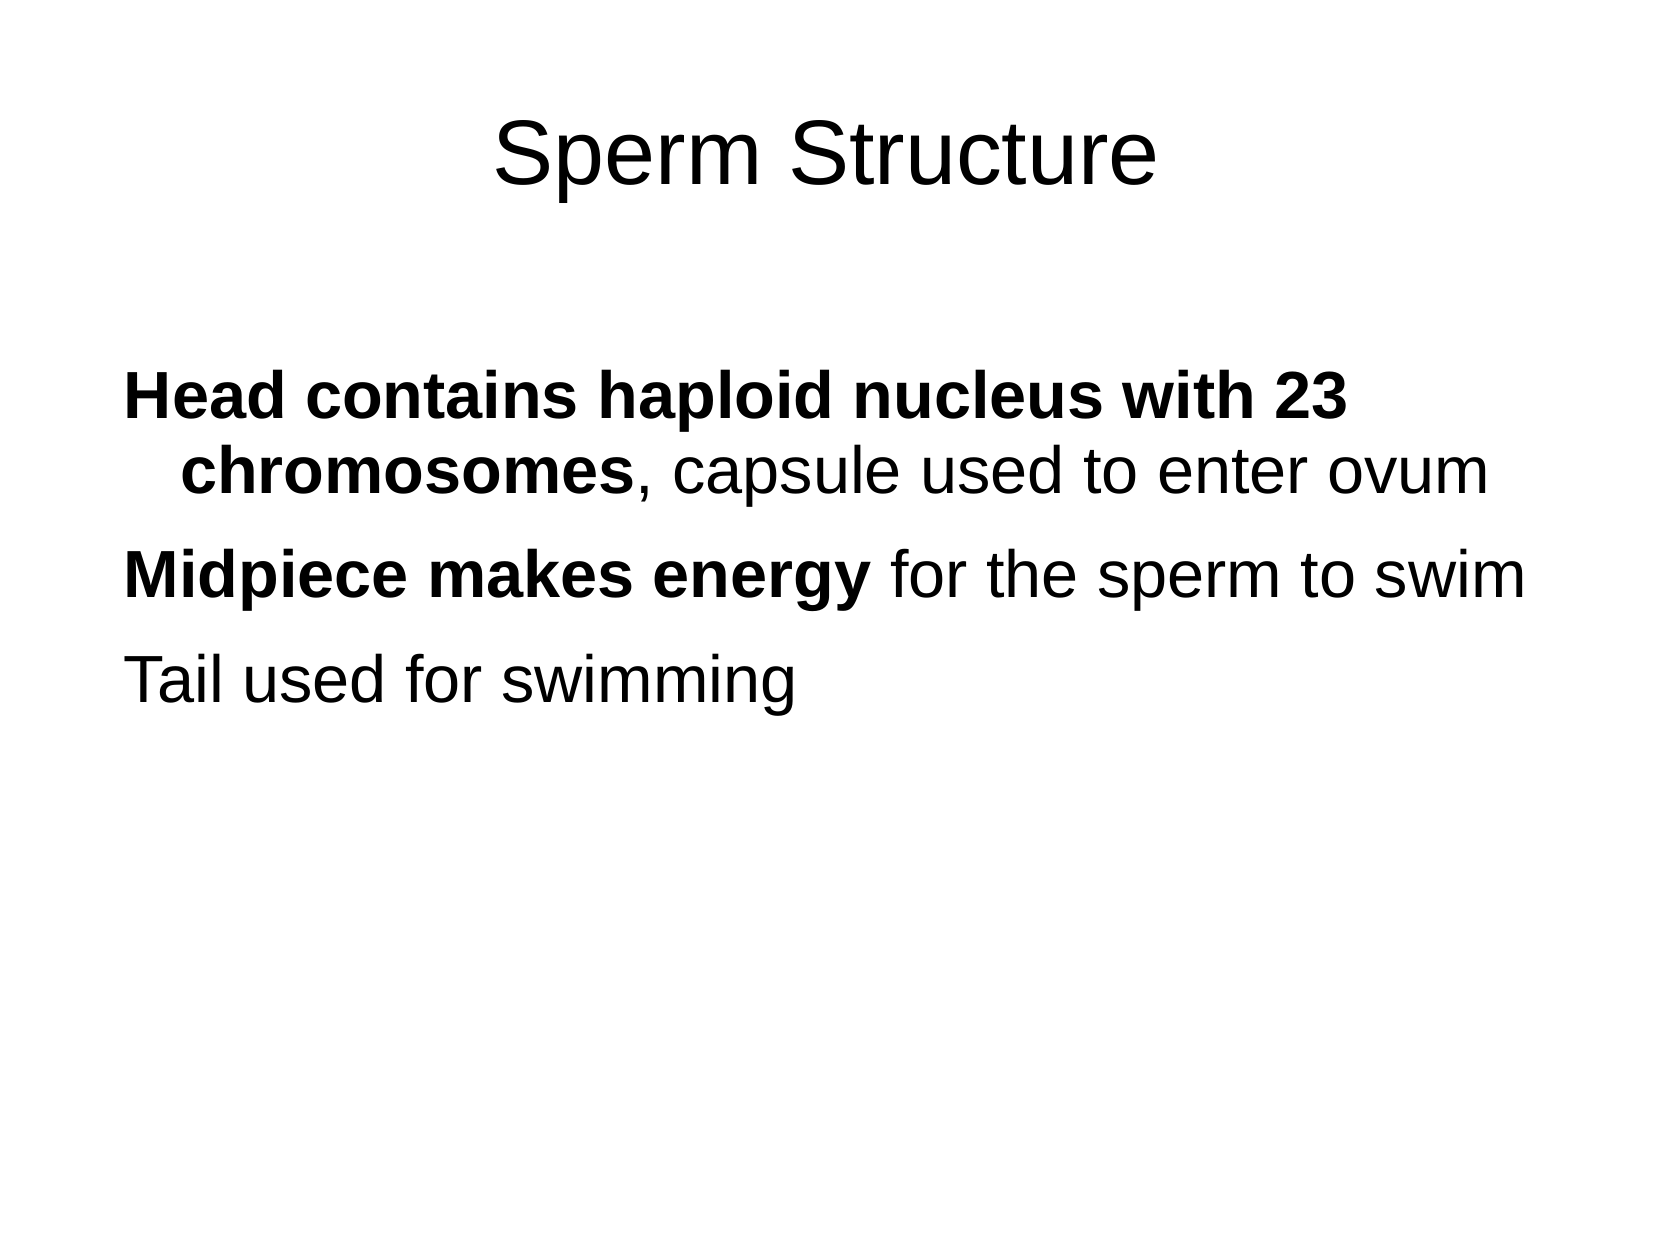

# Sperm Structure
Head contains haploid nucleus with 23 chromosomes, capsule used to enter ovum
Midpiece makes energy for the sperm to swim
Tail used for swimming